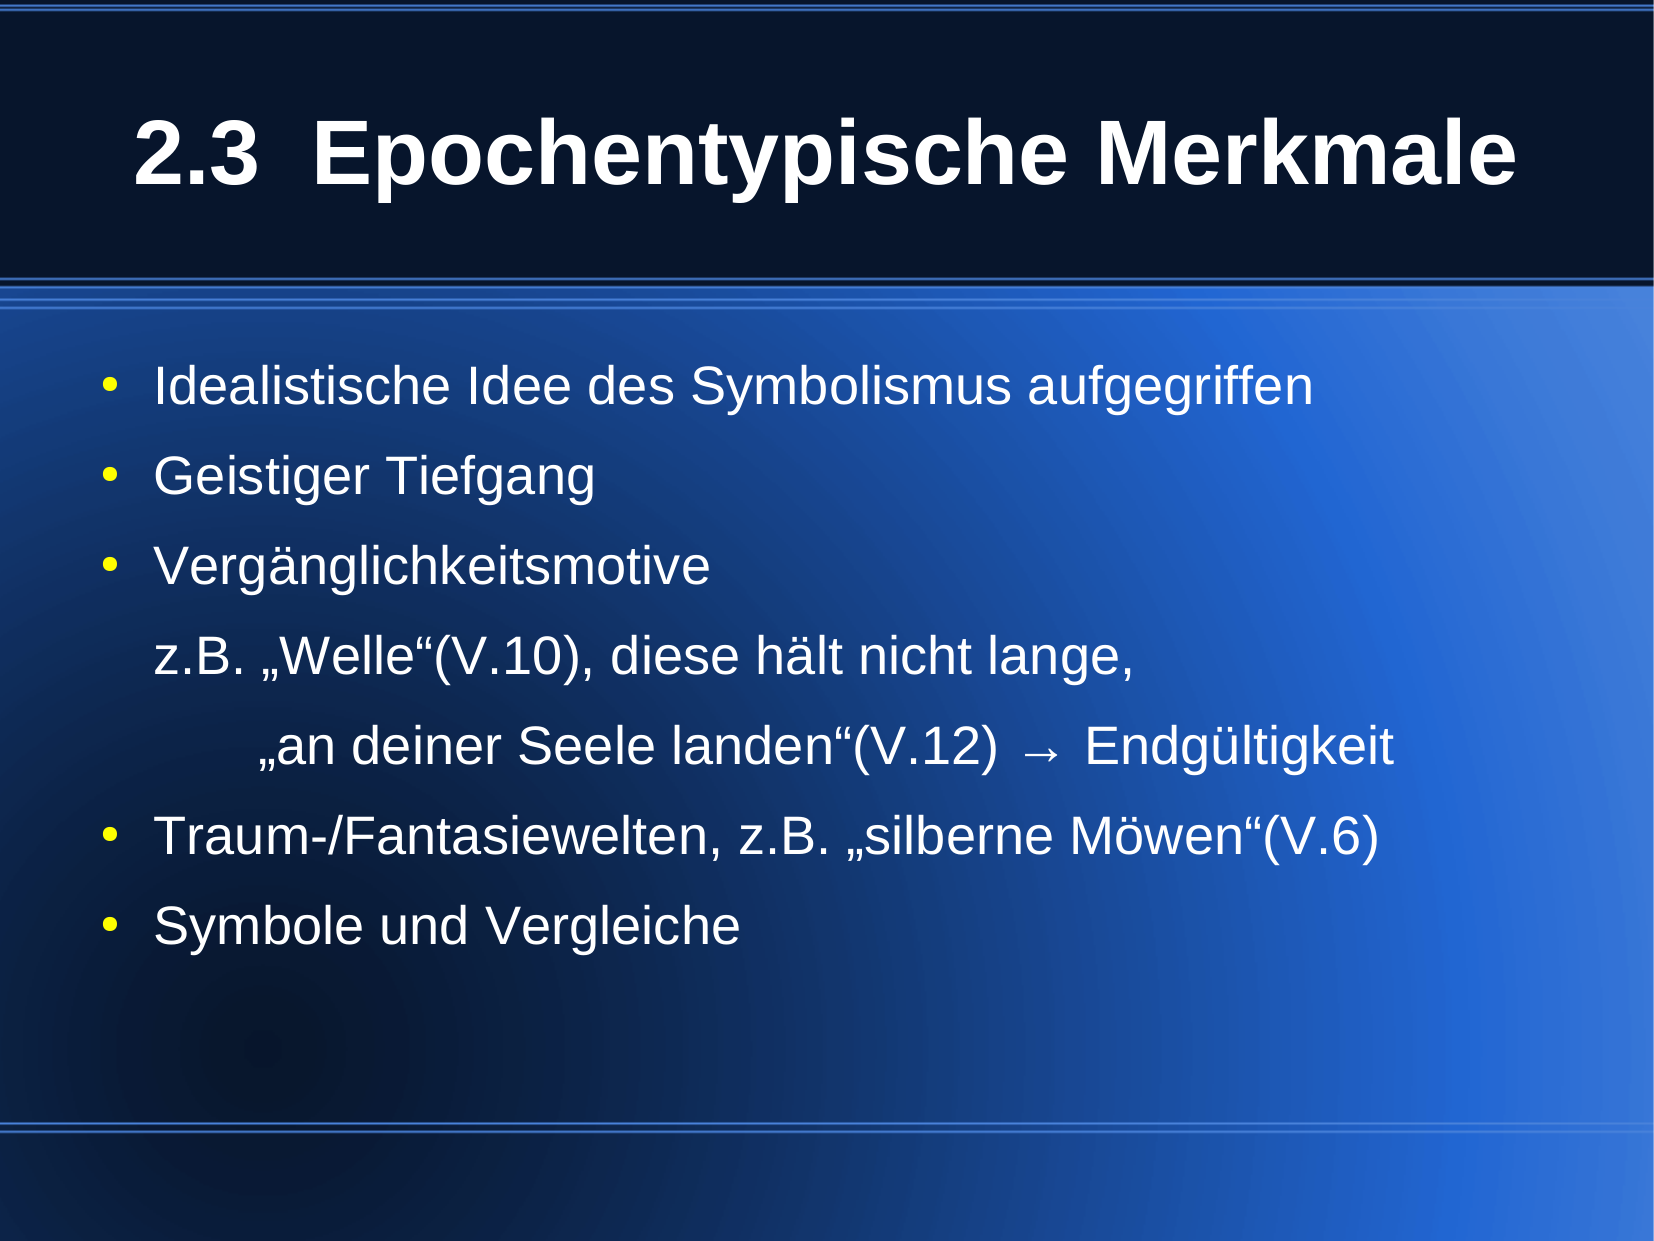

# 2.3 Epochentypische Merkmale
Idealistische Idee des Symbolismus aufgegriffen
Geistiger Tiefgang
Vergänglichkeitsmotive
z.B. „Welle“(V.10), diese hält nicht lange,
 „an deiner Seele landen“(V.12) → Endgültigkeit
Traum-/Fantasiewelten, z.B. „silberne Möwen“(V.6)
Symbole und Vergleiche